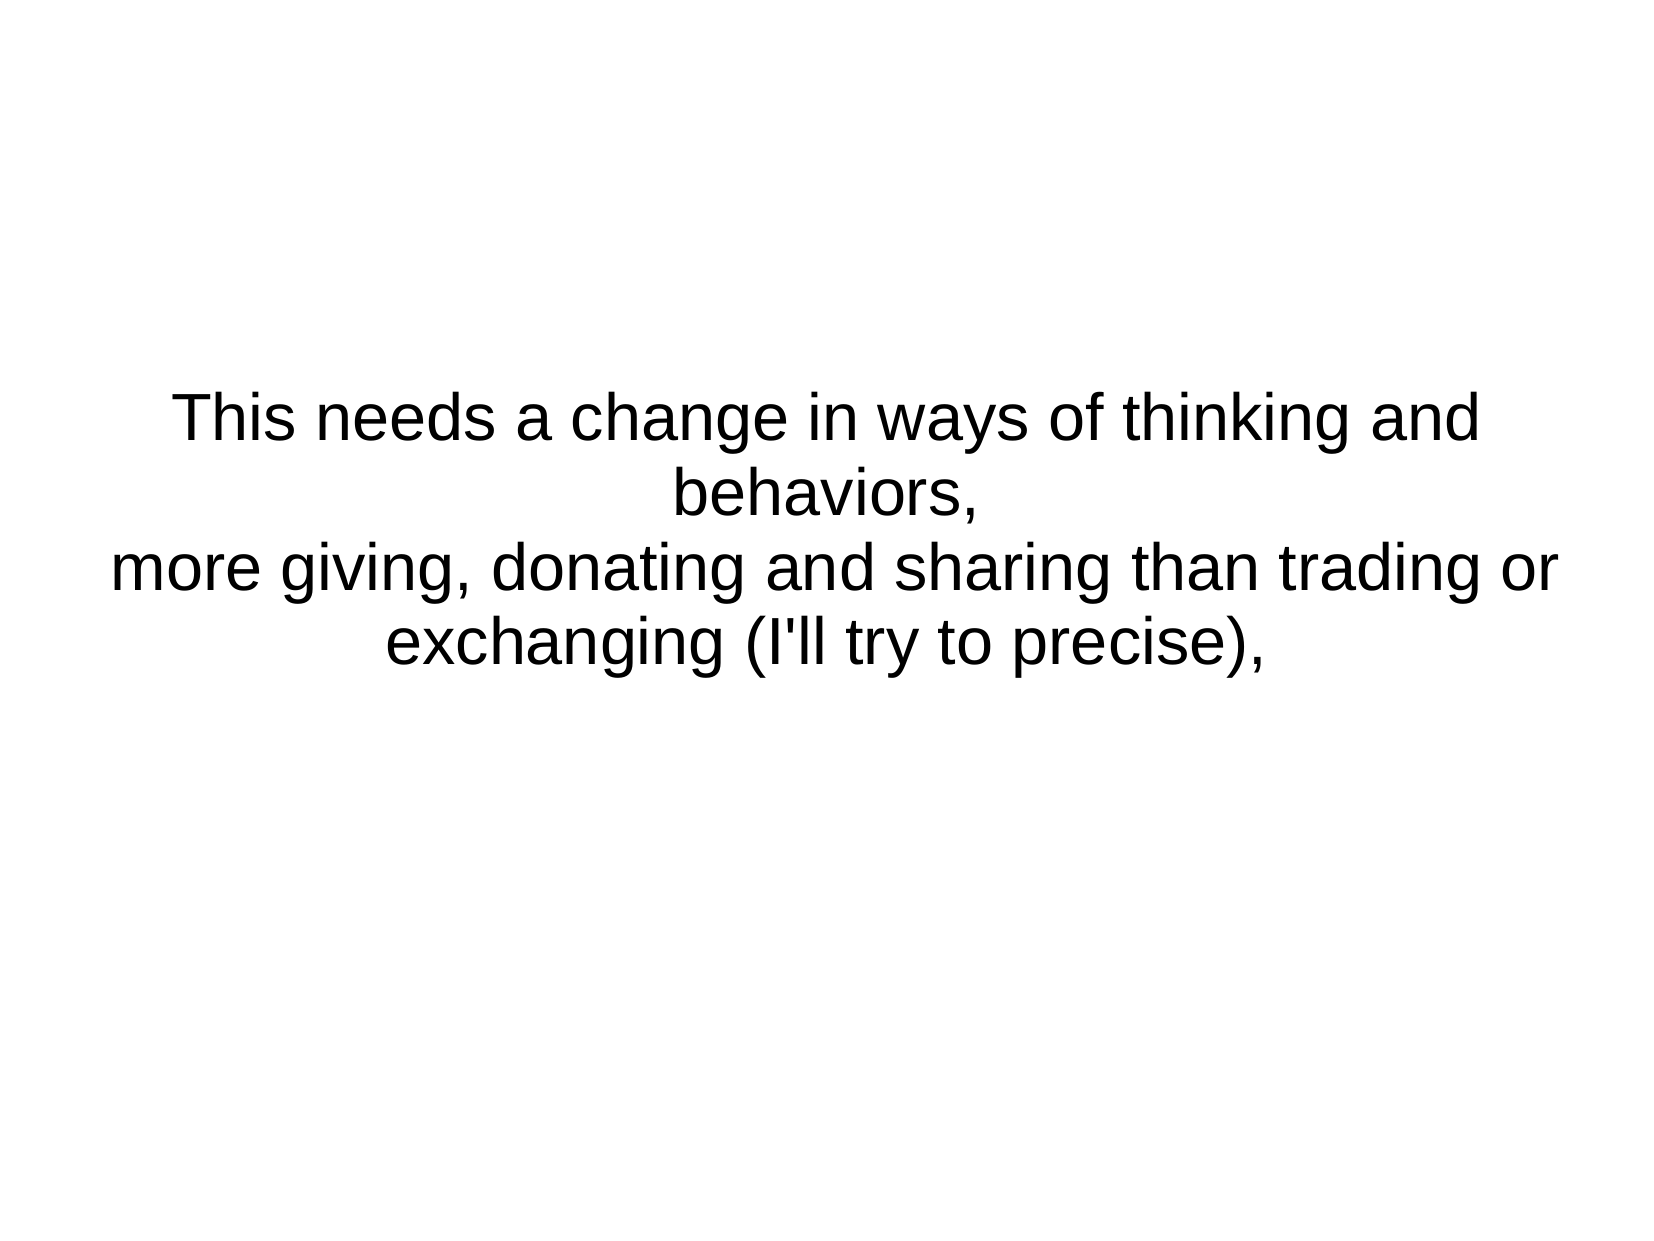

# This needs a change in ways of thinking and behaviors,
 more giving, donating and sharing than trading or exchanging (I'll try to precise),